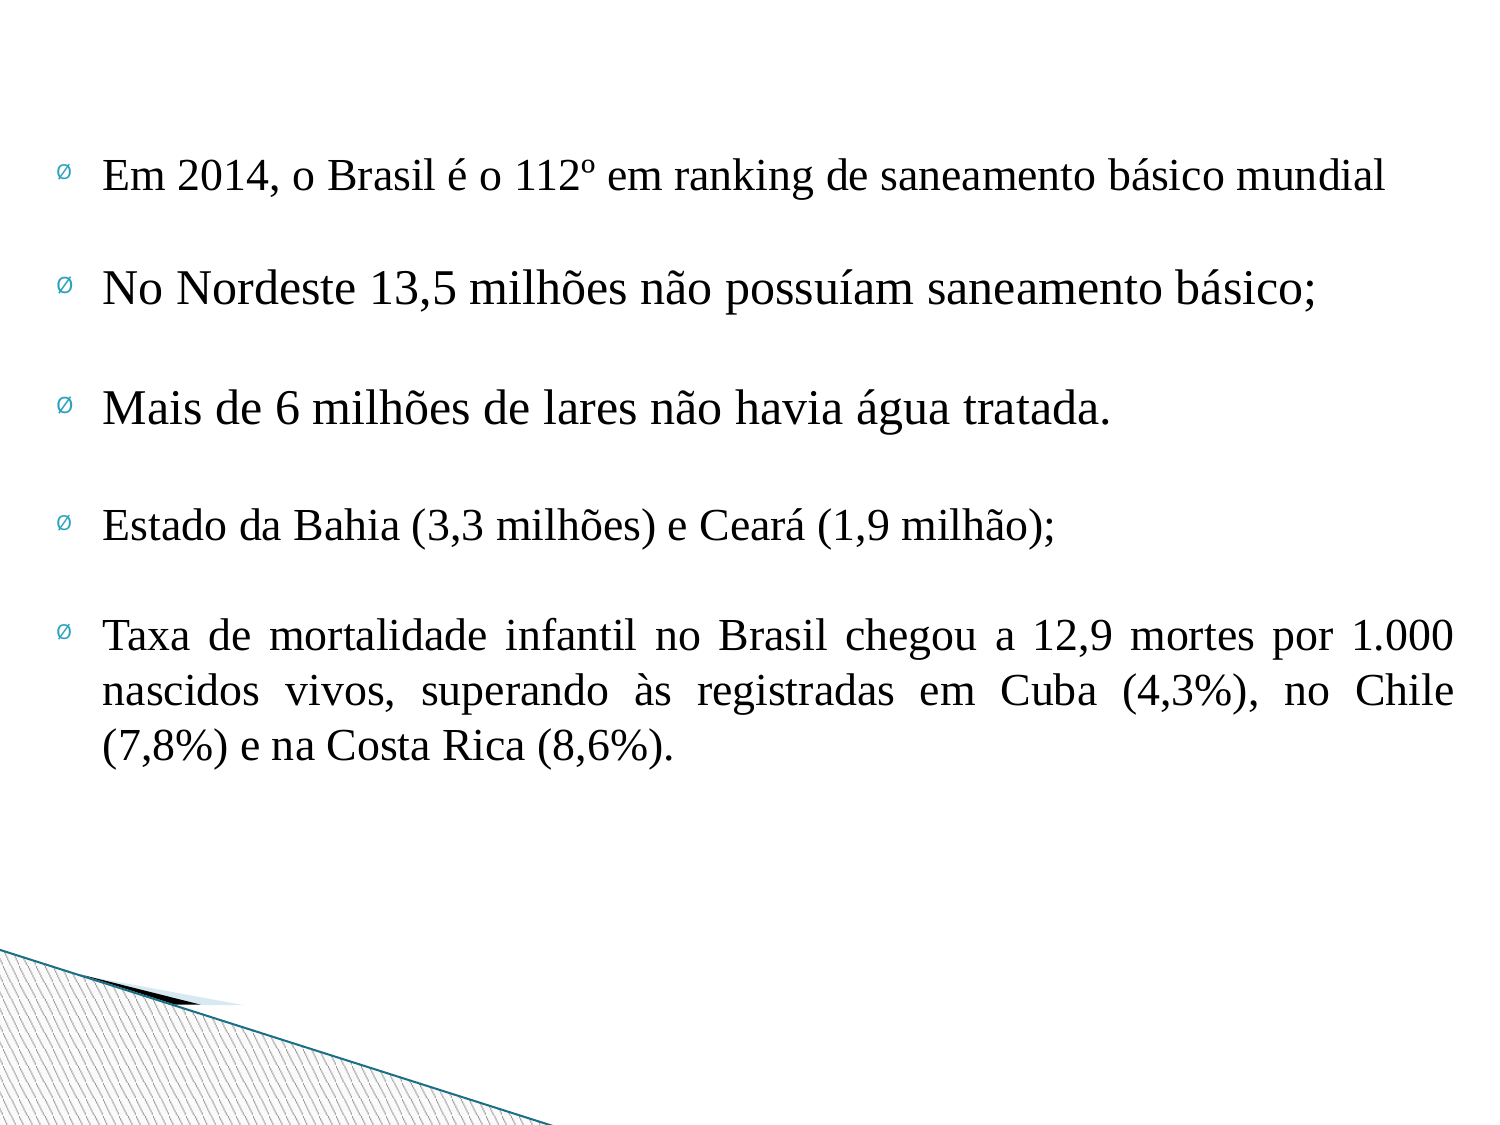

#
Em 2014, o Brasil é o 112º em ranking de saneamento básico mundial
No Nordeste 13,5 milhões não possuíam saneamento básico;
Mais de 6 milhões de lares não havia água tratada.
Estado da Bahia (3,3 milhões) e Ceará (1,9 milhão);
Taxa de mortalidade infantil no Brasil chegou a 12,9 mortes por 1.000 nascidos vivos, superando às registradas em Cuba (4,3%), no Chile (7,8%) e na Costa Rica (8,6%).